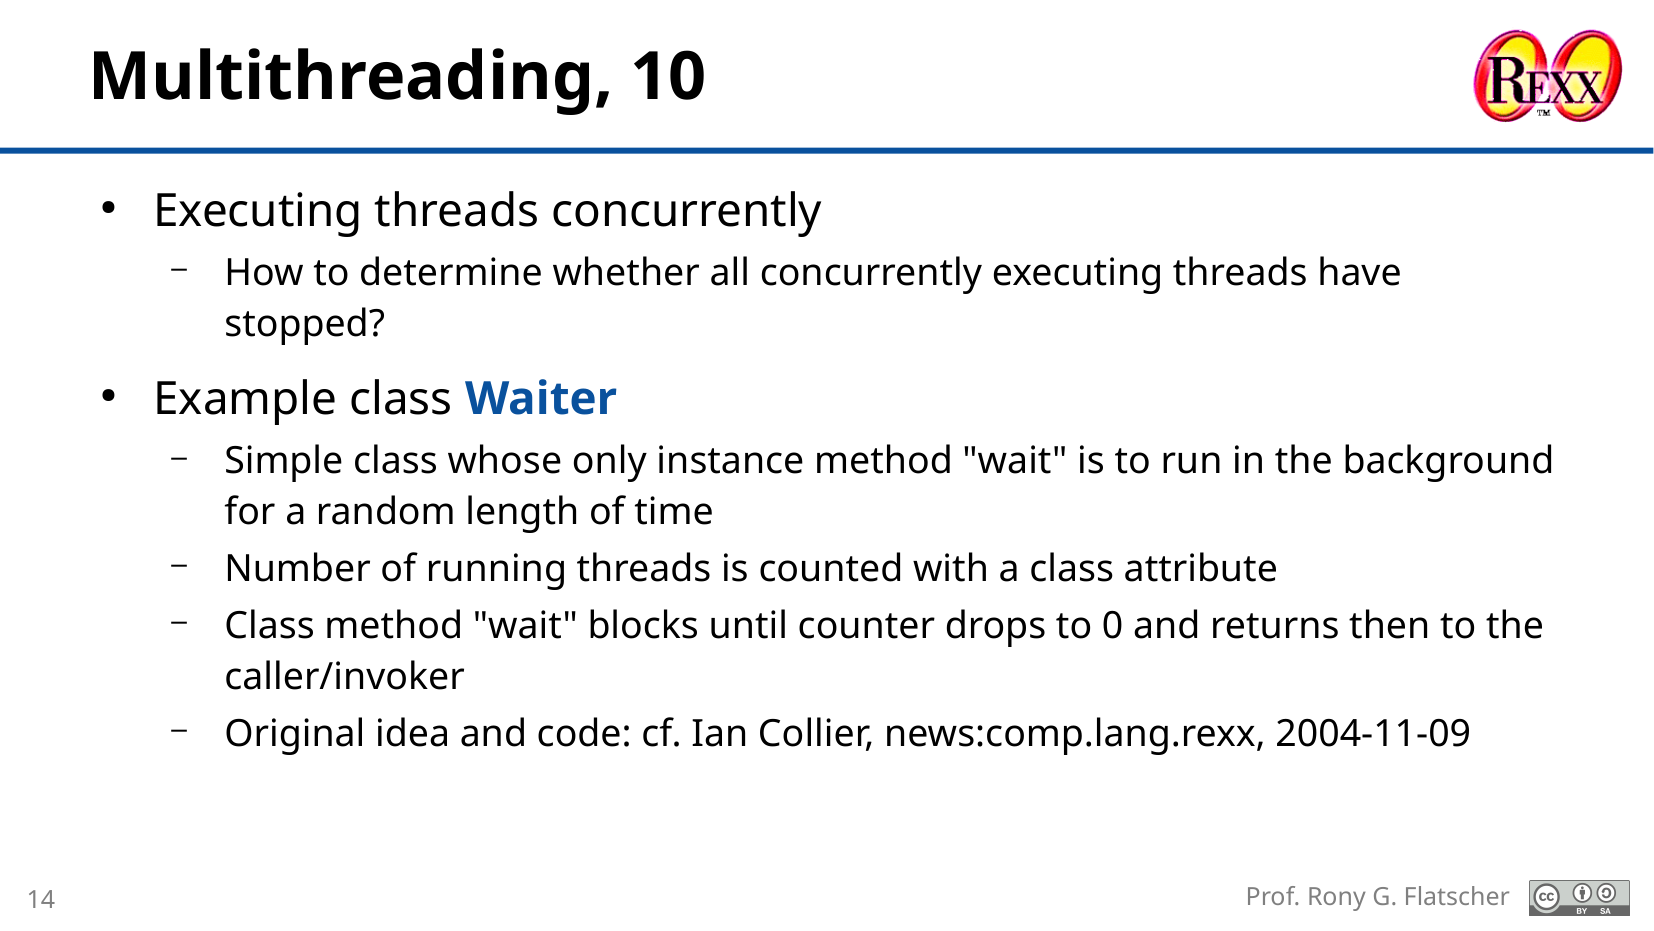

# Multithreading, 10
Executing threads concurrently
How to determine whether all concurrently executing threads have stopped?
Example class Waiter
Simple class whose only instance method "wait" is to run in the background for a random length of time
Number of running threads is counted with a class attribute
Class method "wait" blocks until counter drops to 0 and returns then to the caller/invoker
Original idea and code: cf. Ian Collier, news:comp.lang.rexx, 2004-11-09